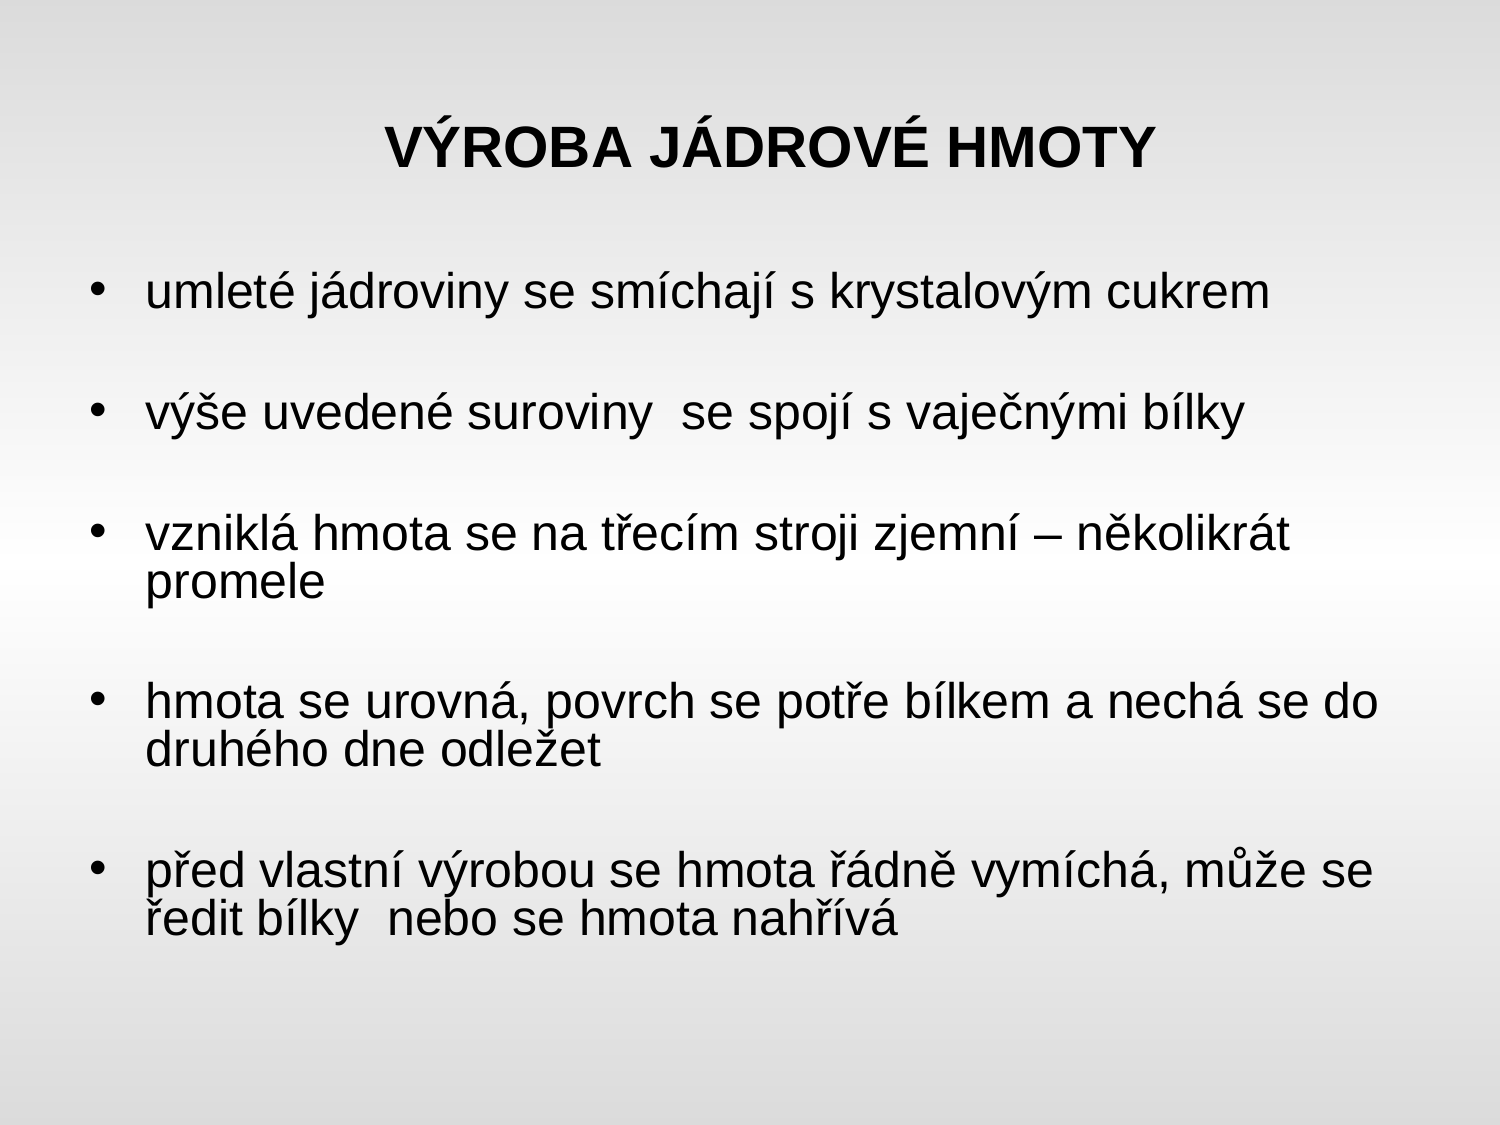

# VÝROBA JÁDROVÉ HMOTY
umleté jádroviny se smíchají s krystalovým cukrem
výše uvedené suroviny se spojí s vaječnými bílky
vzniklá hmota se na třecím stroji zjemní – několikrát promele
hmota se urovná, povrch se potře bílkem a nechá se do druhého dne odležet
před vlastní výrobou se hmota řádně vymíchá, může se ředit bílky nebo se hmota nahřívá